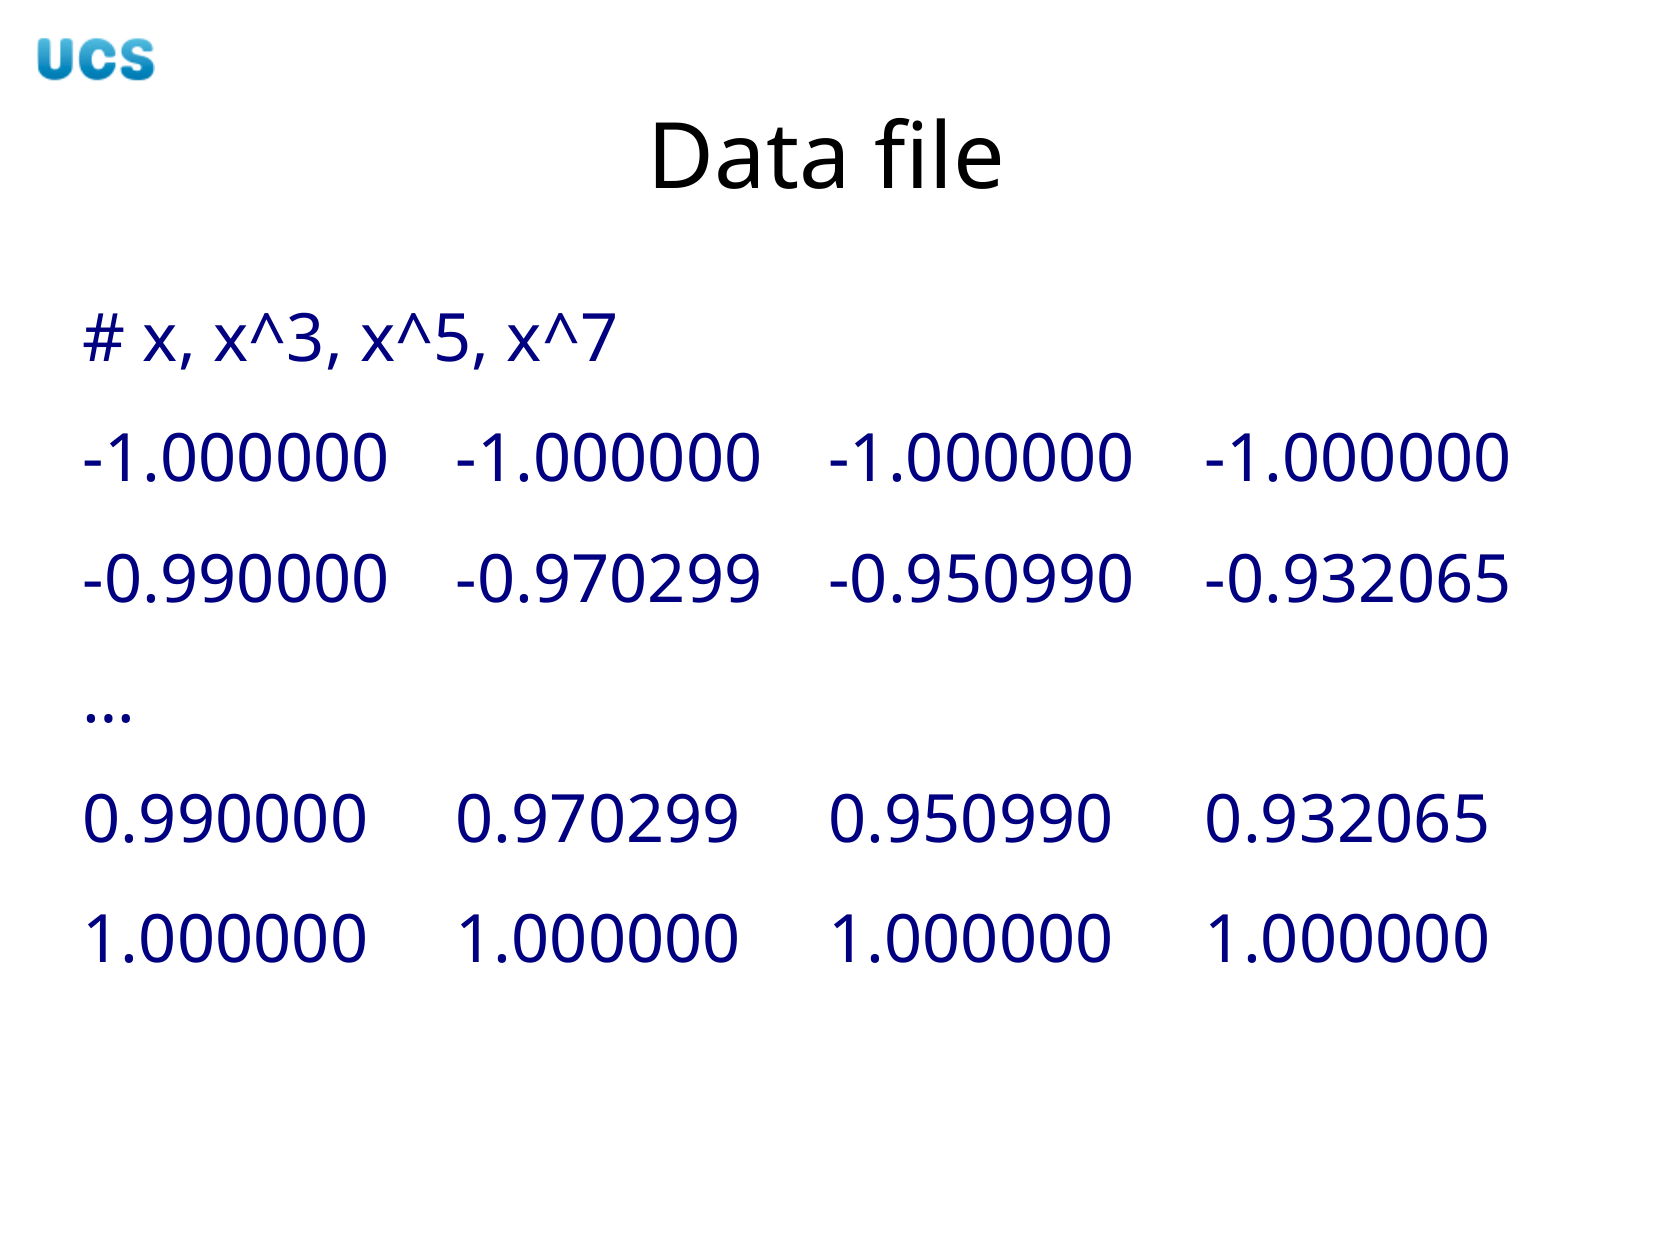

# Data file
# x, x^3, x^5, x^7
-1.000000	-1.000000	-1.000000	-1.000000
-0.990000	-0.970299	-0.950990	-0.932065
…
0.990000	0.970299	0.950990	0.932065
1.000000	1.000000	1.000000	1.000000